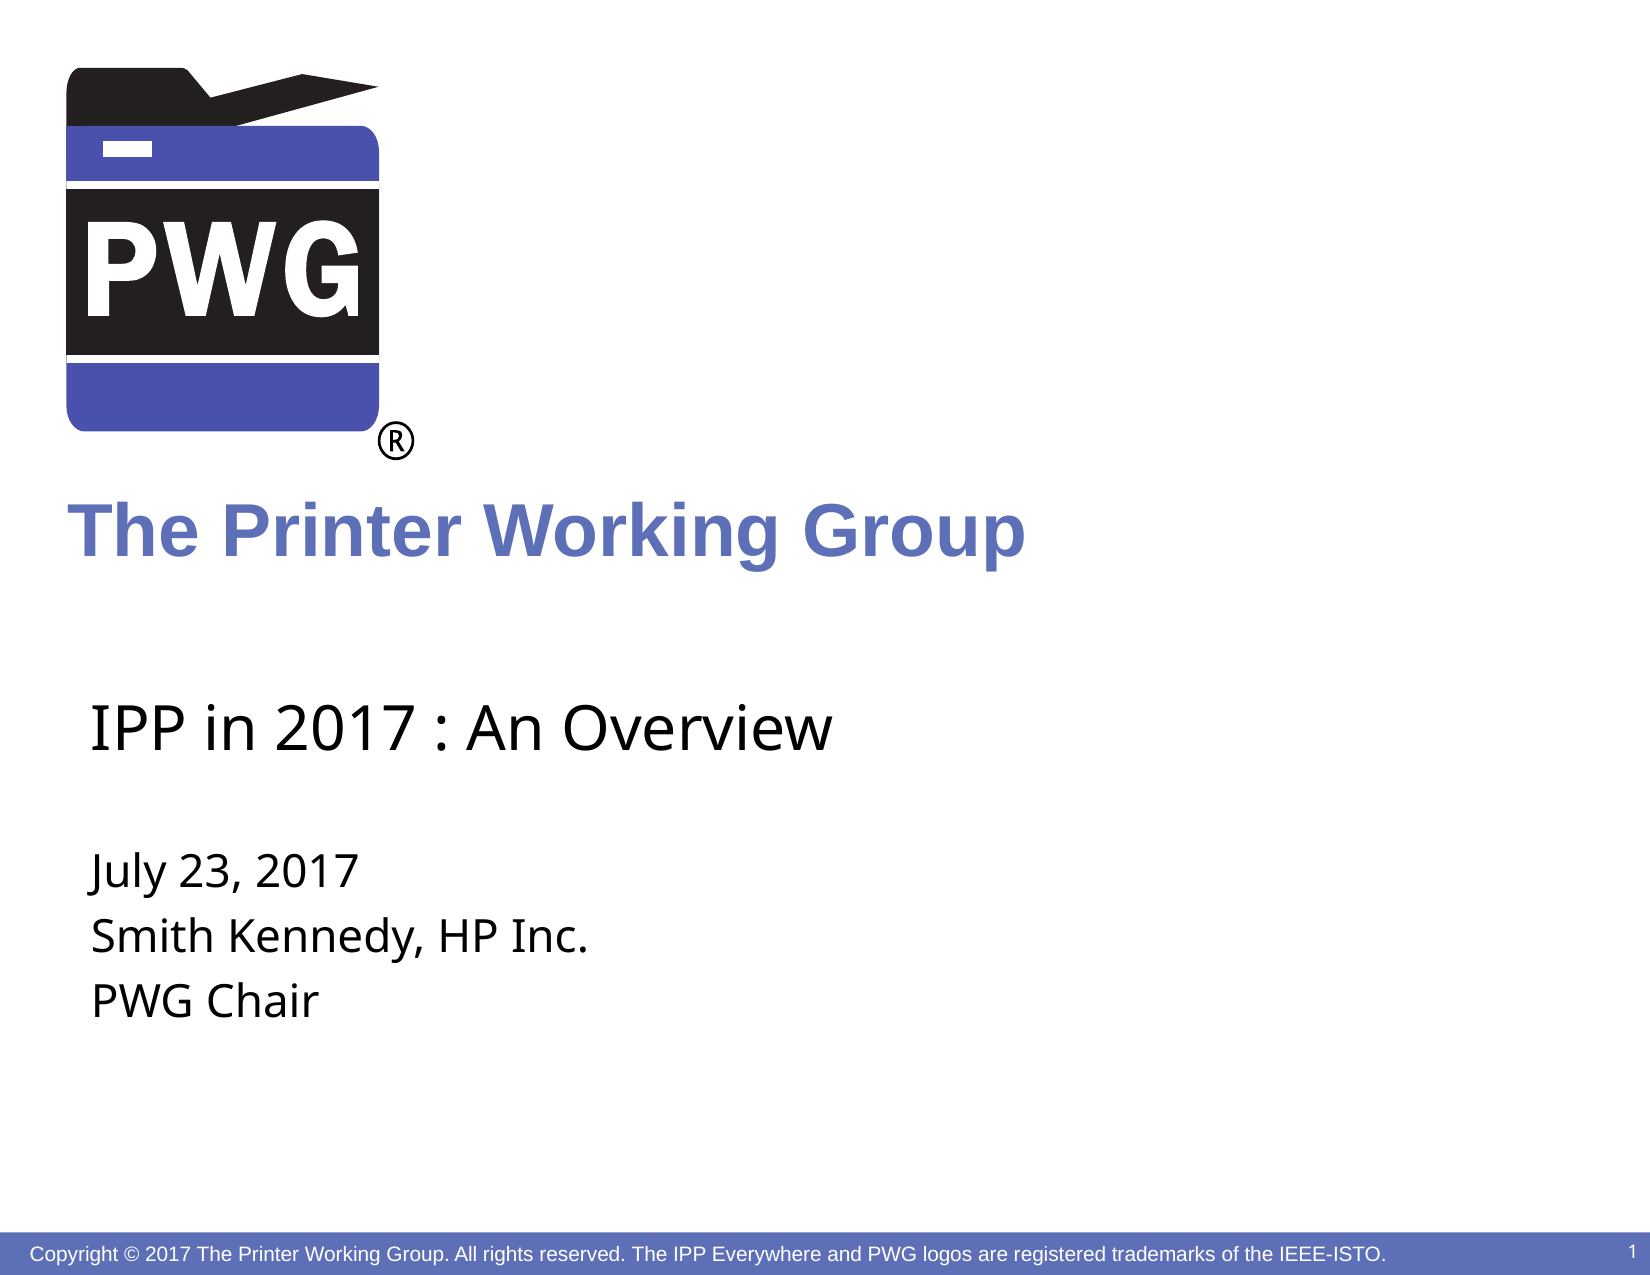

# IPP in 2017 : An Overview
July 23, 2017
Smith Kennedy, HP Inc.
PWG Chair
1